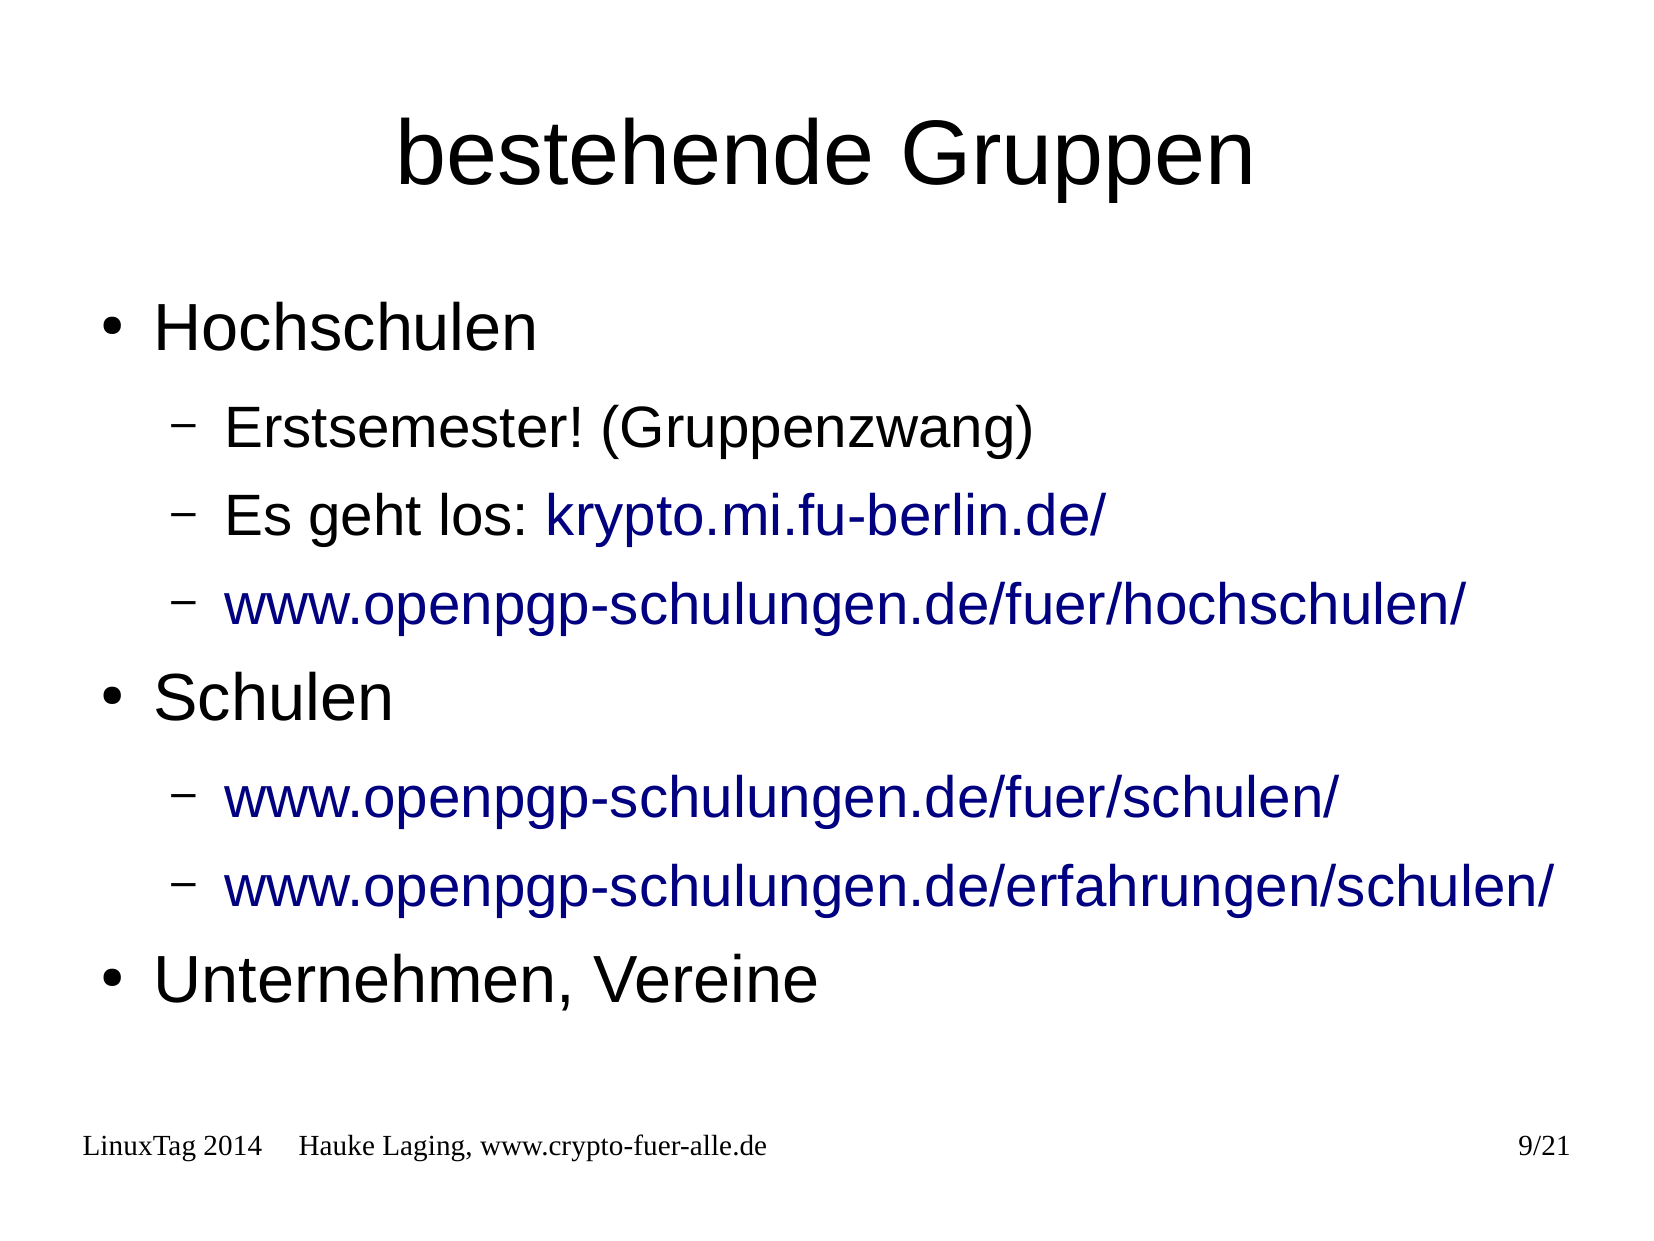

# bestehende Gruppen
Hochschulen
Erstsemester! (Gruppenzwang)
Es geht los: krypto.mi.fu-berlin.de/
www.openpgp-schulungen.de/fuer/hochschulen/
Schulen
www.openpgp-schulungen.de/fuer/schulen/
www.openpgp-schulungen.de/erfahrungen/schulen/
Unternehmen, Vereine
9